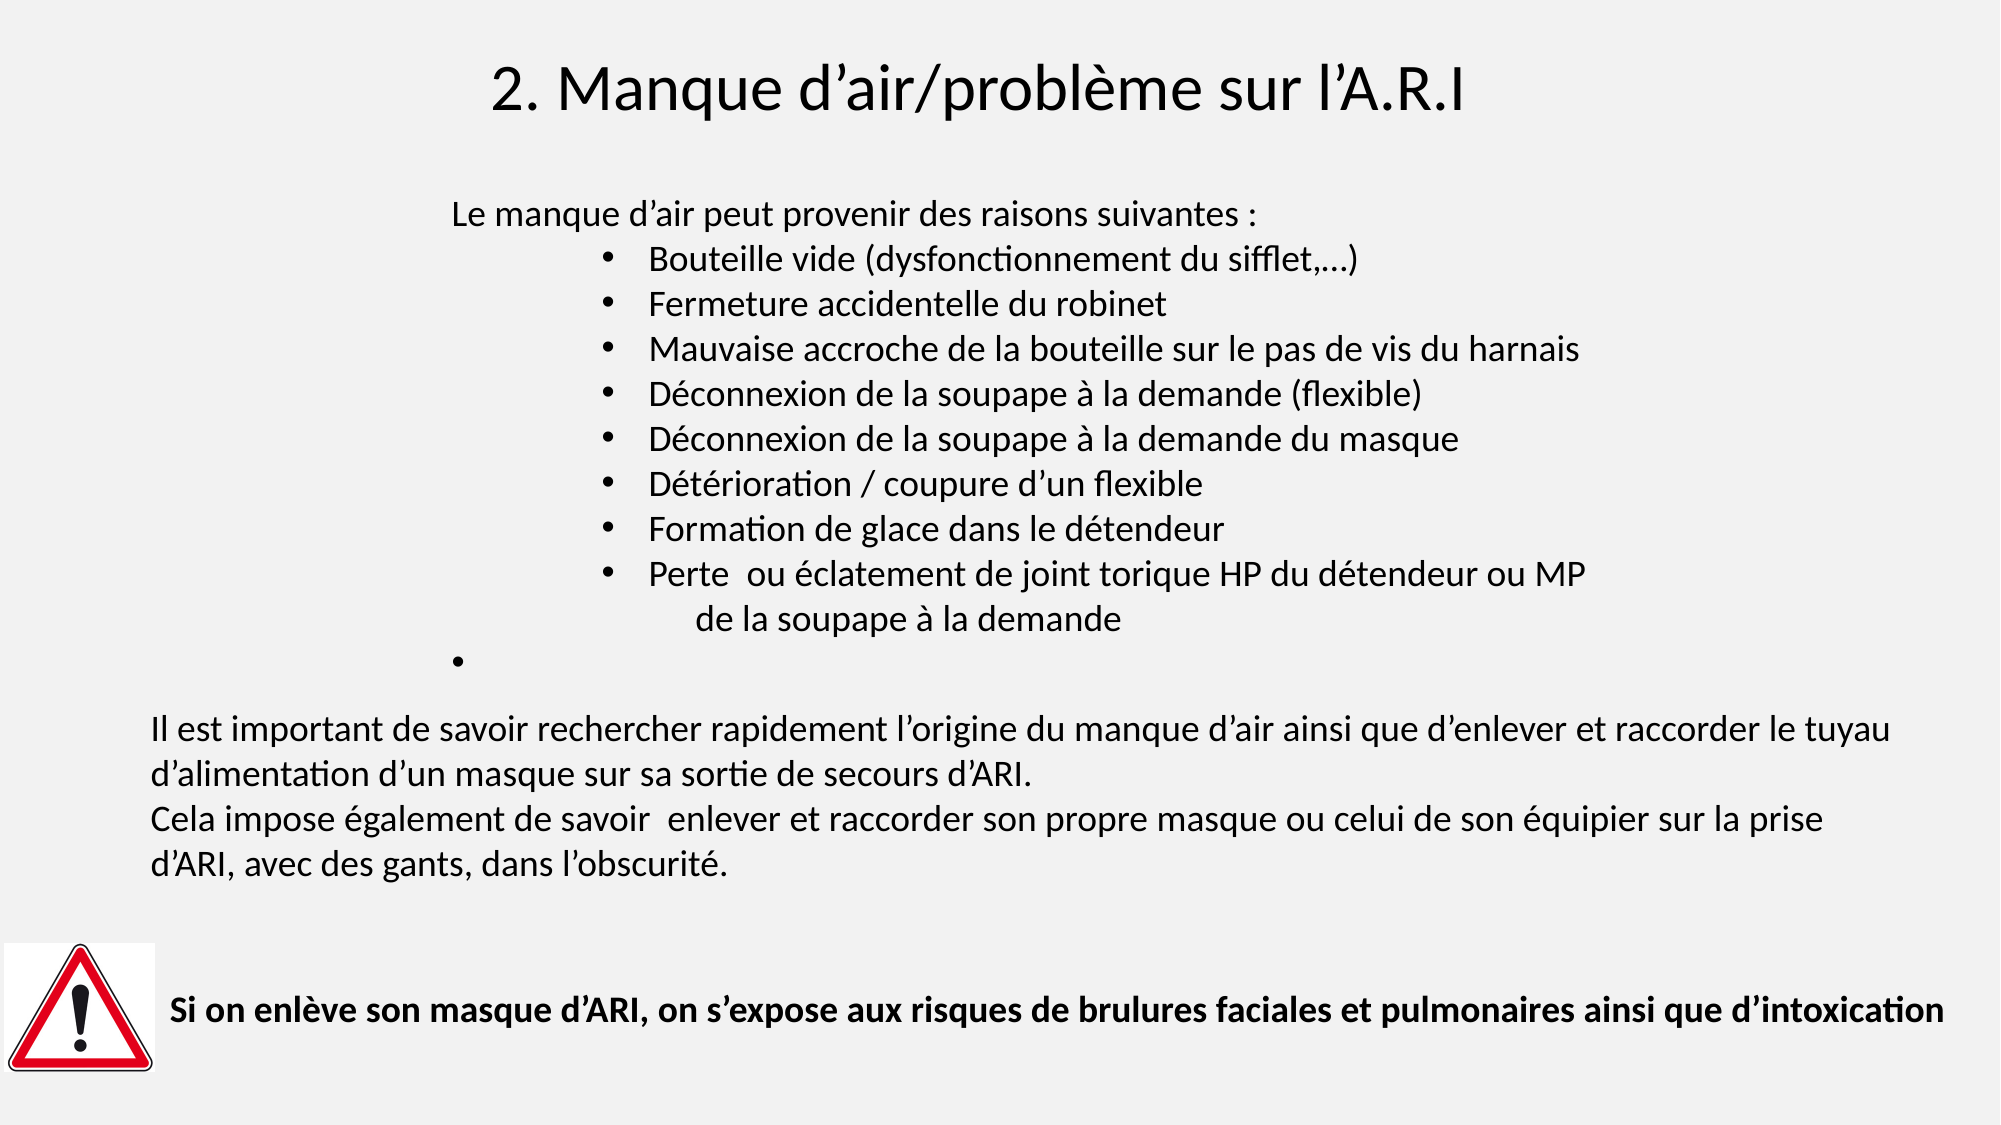

2. Manque d’air/problème sur l’A.R.I
Le manque d’air peut provenir des raisons suivantes :
Bouteille vide (dysfonctionnement du sifflet,…)
Fermeture accidentelle du robinet
Mauvaise accroche de la bouteille sur le pas de vis du harnais
Déconnexion de la soupape à la demande (flexible)
Déconnexion de la soupape à la demande du masque
Détérioration / coupure d’un flexible
Formation de glace dans le détendeur
Perte ou éclatement de joint torique HP du détendeur ou MP de la soupape à la demande
Il est important de savoir rechercher rapidement l’origine du manque d’air ainsi que d’enlever et raccorder le tuyau d’alimentation d’un masque sur sa sortie de secours d’ARI.
Cela impose également de savoir enlever et raccorder son propre masque ou celui de son équipier sur la prise d’ARI, avec des gants, dans l’obscurité.
Si on enlève son masque d’ARI, on s’expose aux risques de brulures faciales et pulmonaires ainsi que d’intoxication